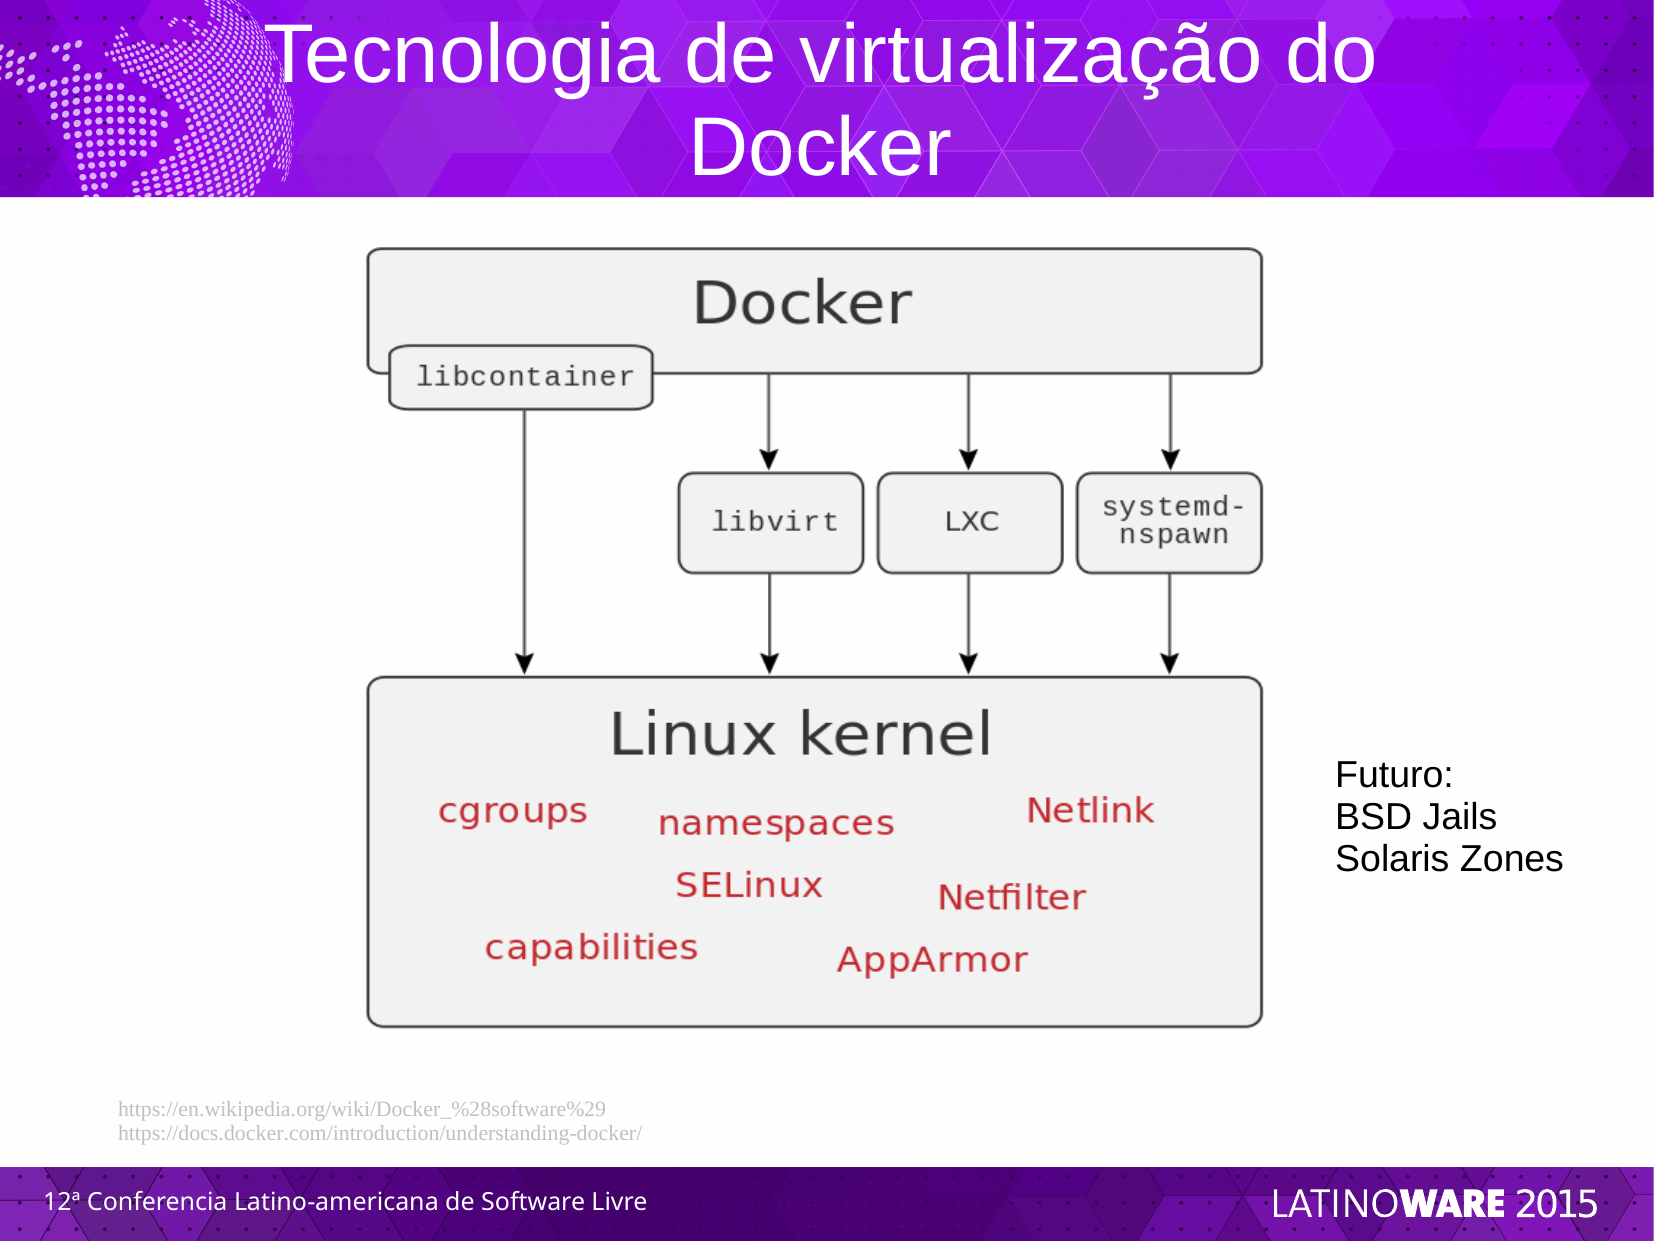

Tecnologia de virtualização do Docker
Futuro:
BSD Jails
Solaris Zones
https://en.wikipedia.org/wiki/Docker_%28software%29
https://docs.docker.com/introduction/understanding-docker/
12ª Conferencia Latino-americana de Software Livre